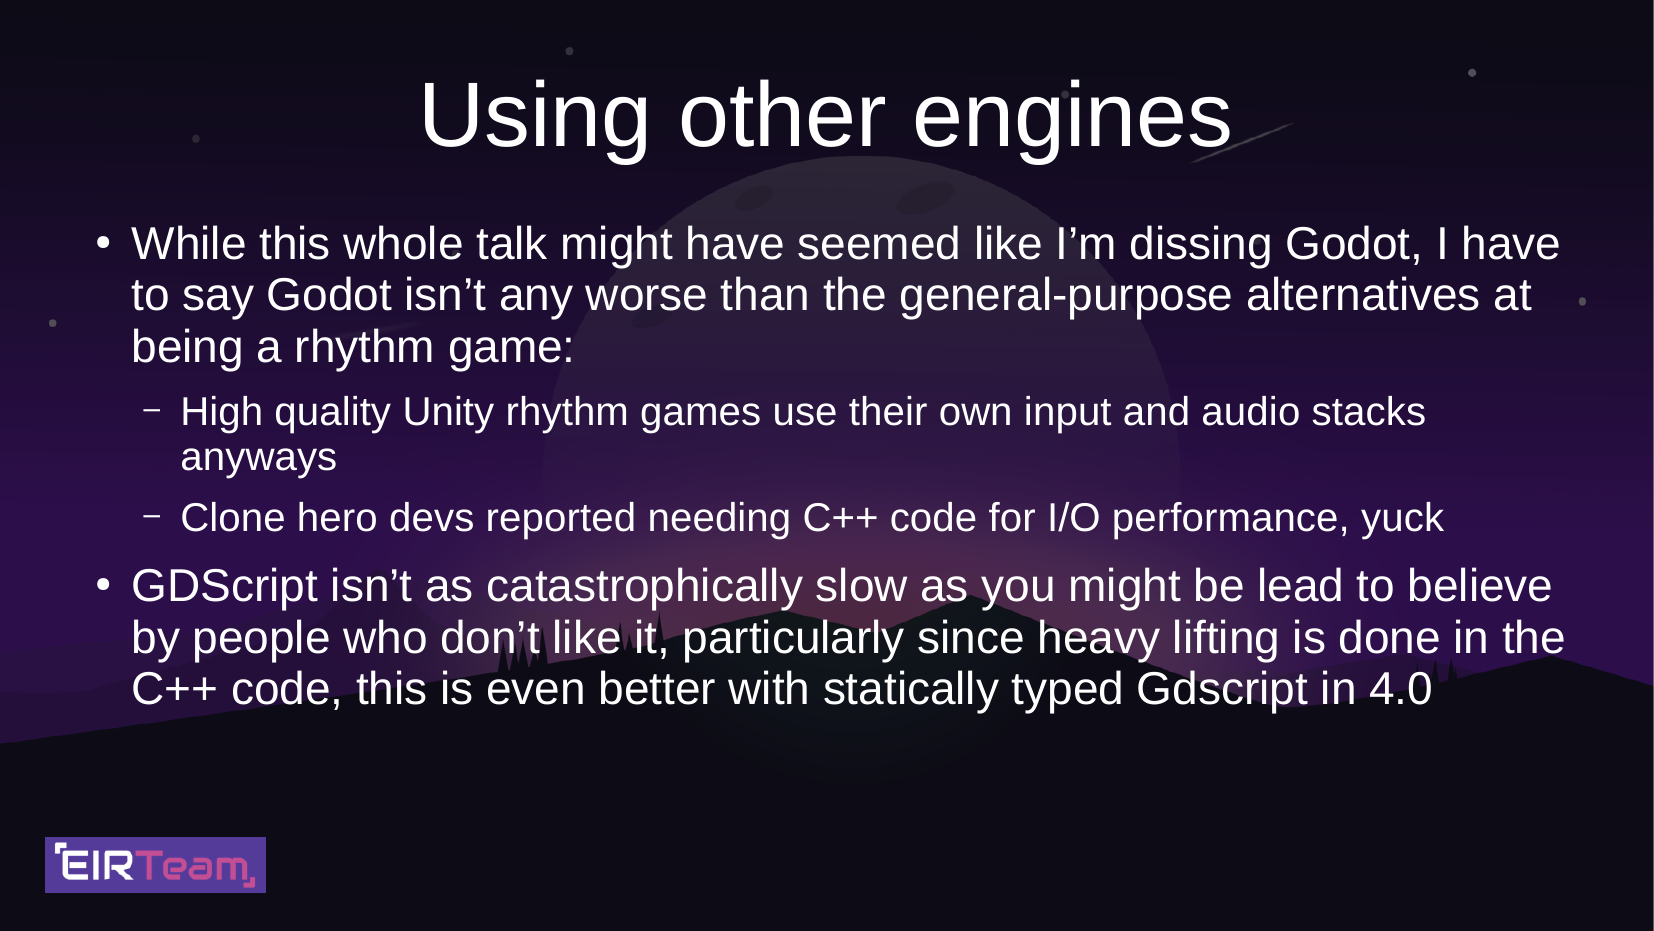

# Using other engines
While this whole talk might have seemed like I’m dissing Godot, I have to say Godot isn’t any worse than the general-purpose alternatives at being a rhythm game:
High quality Unity rhythm games use their own input and audio stacks anyways
Clone hero devs reported needing C++ code for I/O performance, yuck
GDScript isn’t as catastrophically slow as you might be lead to believe by people who don’t like it, particularly since heavy lifting is done in the C++ code, this is even better with statically typed Gdscript in 4.0